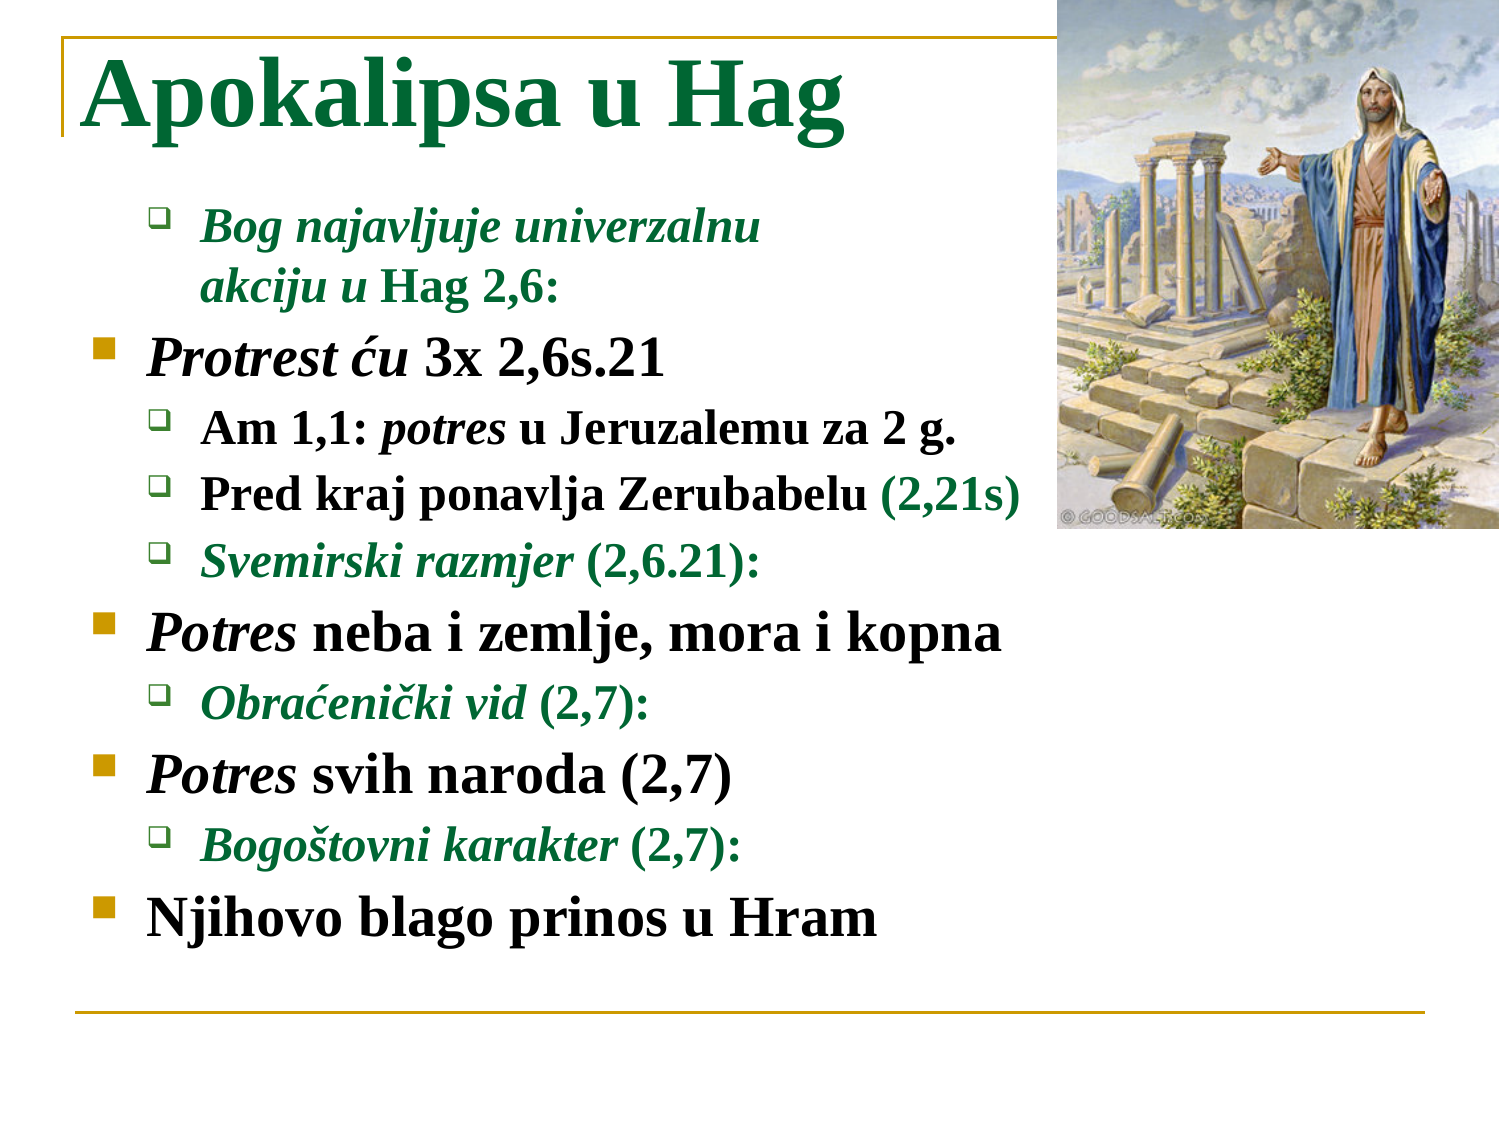

# Apokalipsa u Hag
Bog najavljuje univerzalnu
akciju u Hag 2,6:
Protrest ću 3x 2,6s.21
Am 1,1: potres u Jeruzalemu za 2 g.
Pred kraj ponavlja Zerubabelu (2,21s)
Svemirski razmjer (2,6.21):
Potres neba i zemlje, mora i kopna
Obraćenički vid (2,7):
Potres svih naroda (2,7)
Bogoštovni karakter (2,7):
Njihovo blago prinos u Hram